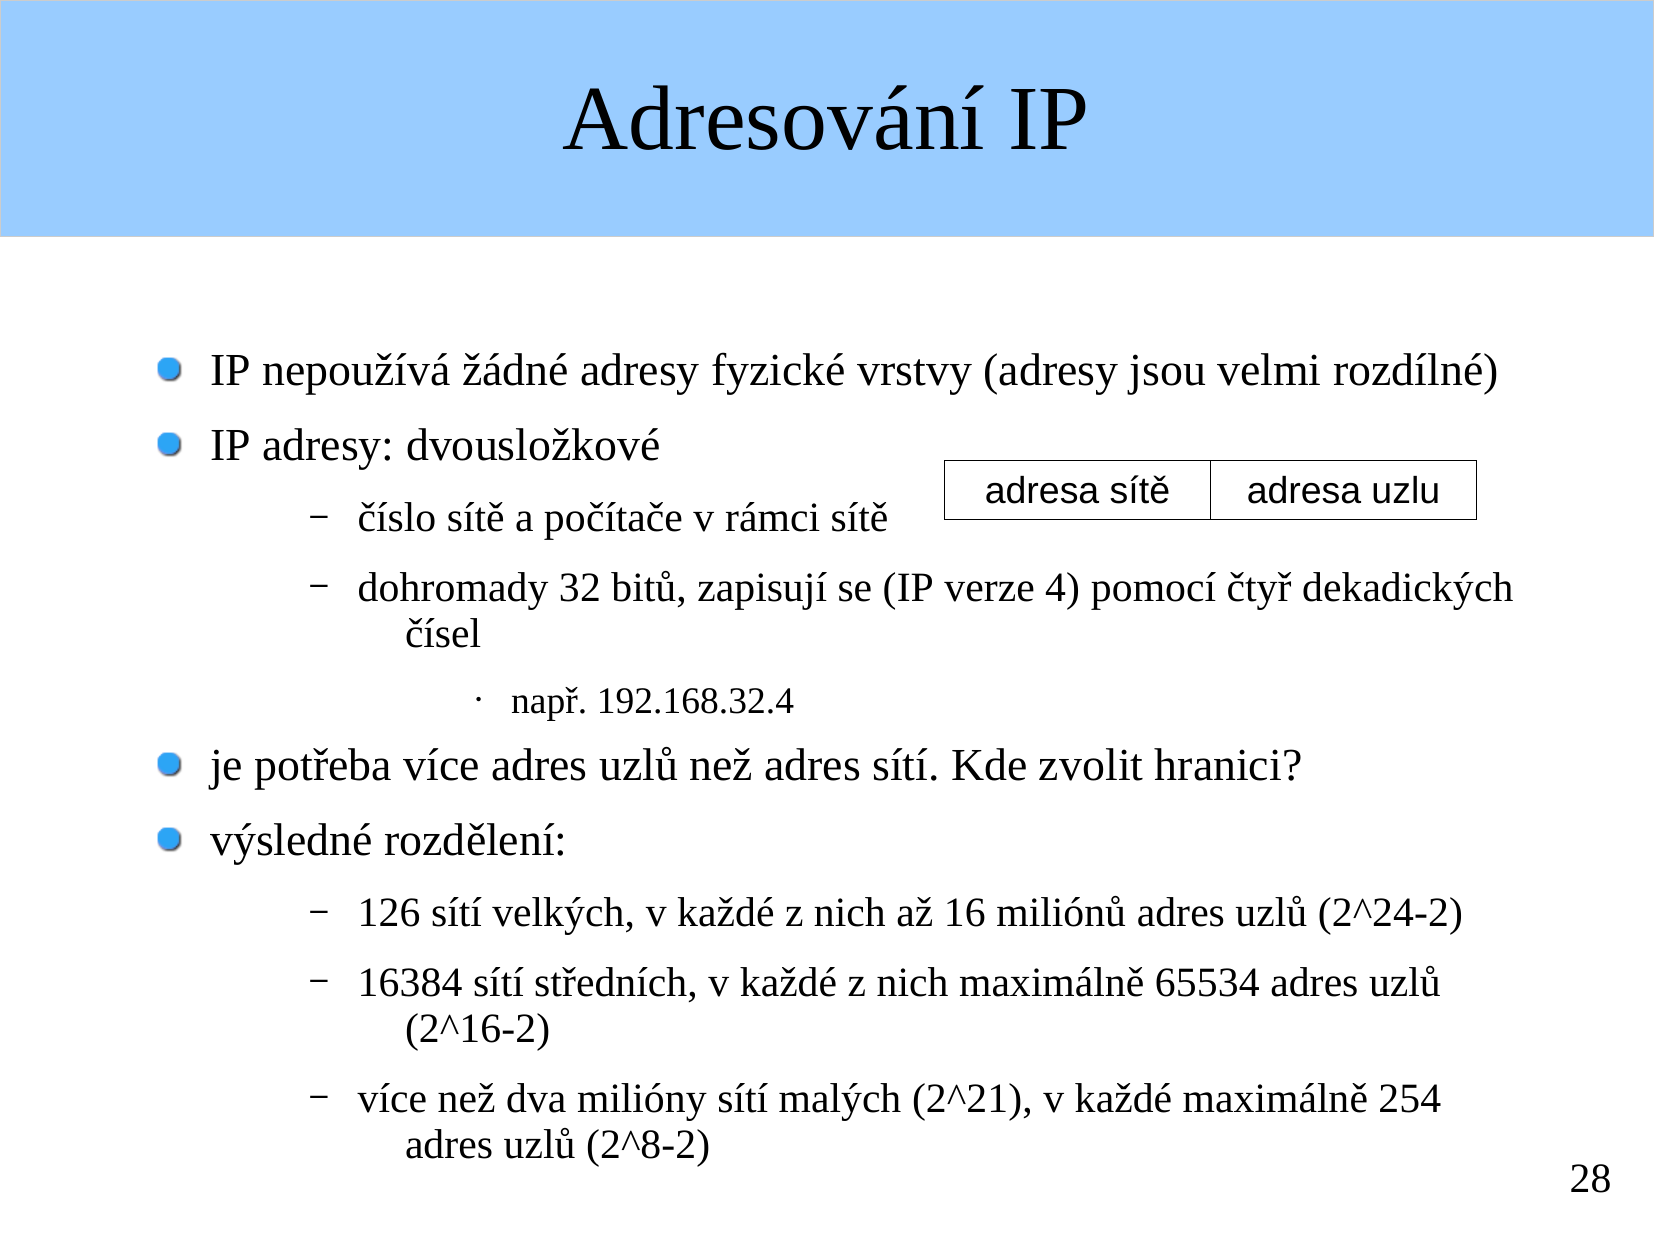

# Adresování IP
IP nepoužívá žádné adresy fyzické vrstvy (adresy jsou velmi rozdílné)
IP adresy: dvousložkové
číslo sítě a počítače v rámci sítě
dohromady 32 bitů, zapisují se (IP verze 4) pomocí čtyř dekadických čísel
např. 192.168.32.4
je potřeba více adres uzlů než adres sítí. Kde zvolit hranici?
výsledné rozdělení:
126 sítí velkých, v každé z nich až 16 miliónů adres uzlů (2^24-2)
16384 sítí středních, v každé z nich maximálně 65534 adres uzlů (2^16-2)
více než dva milióny sítí malých (2^21), v každé maximálně 254 adres uzlů (2^8-2)
adresa sítě
adresa uzlu